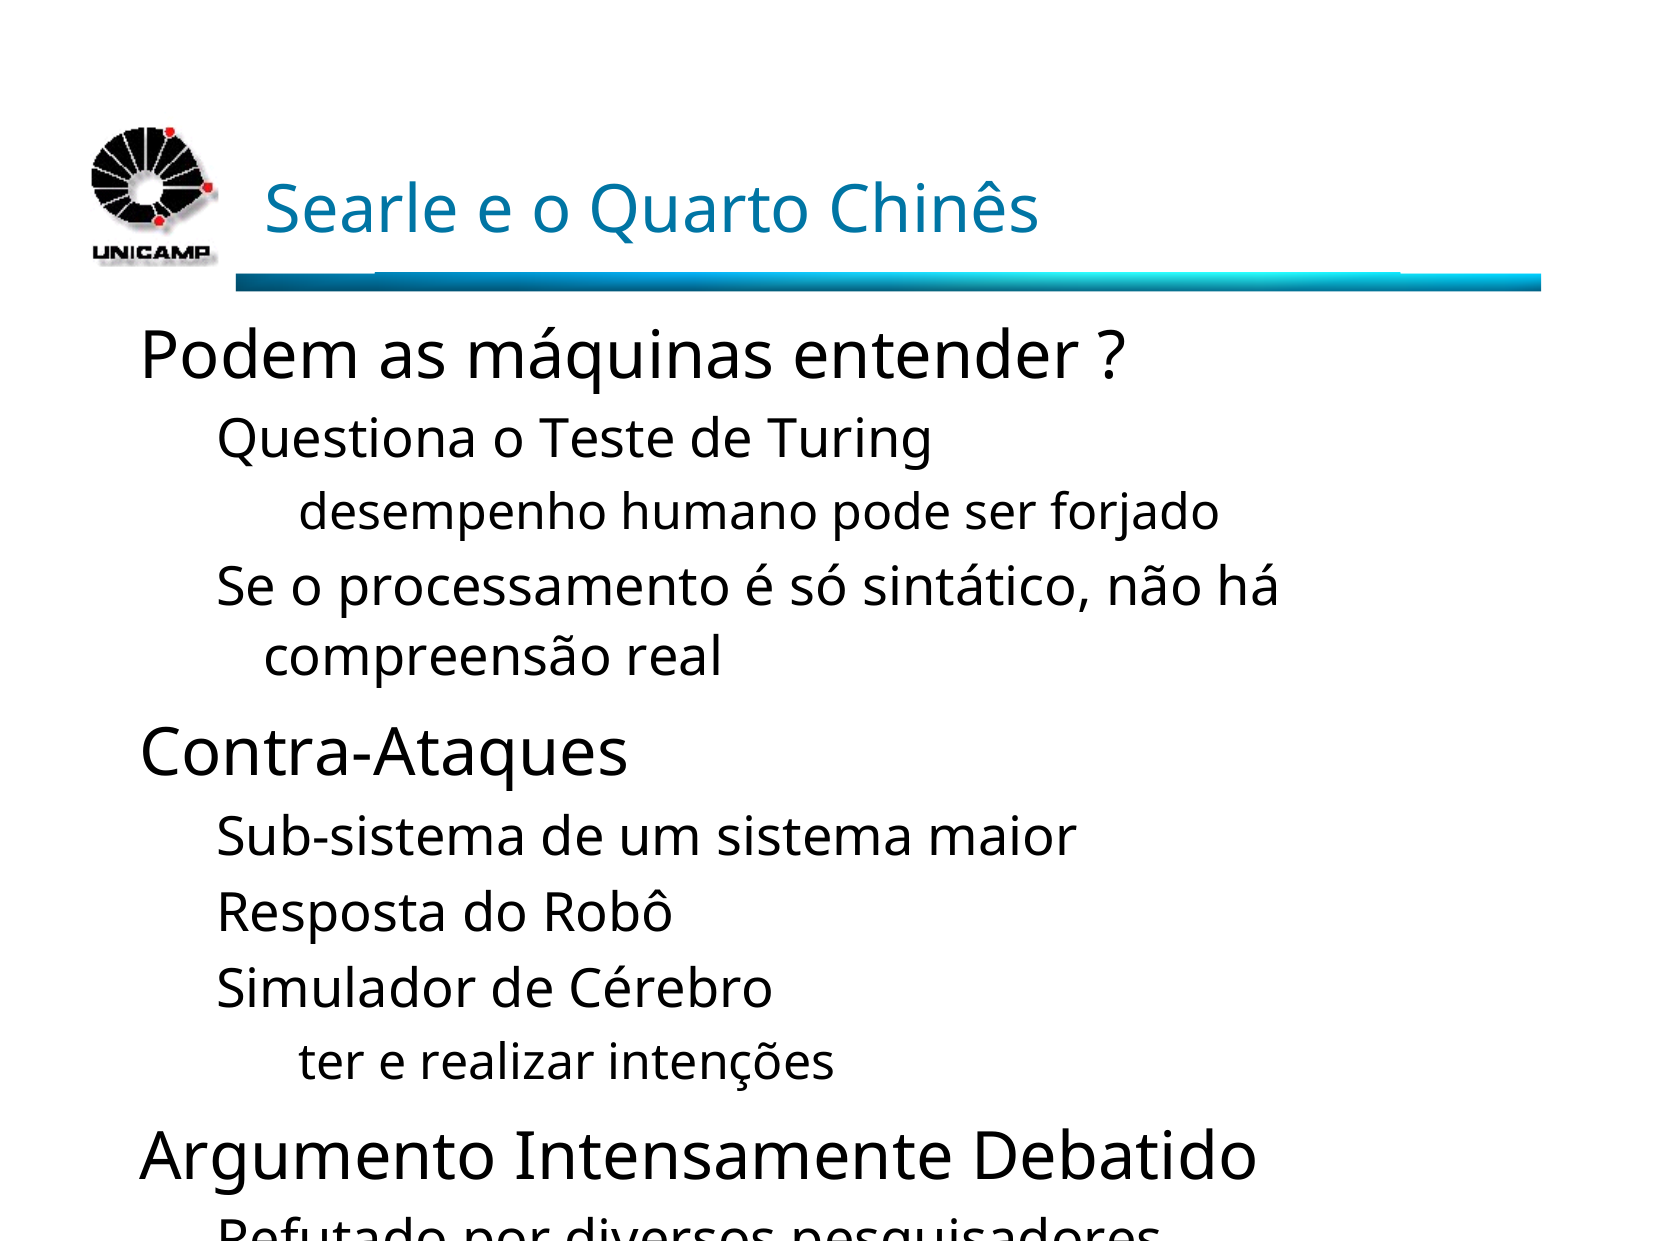

# Searle e o Quarto Chinês
Podem as máquinas entender ?
Questiona o Teste de Turing
desempenho humano pode ser forjado
Se o processamento é só sintático, não há compreensão real
Contra-Ataques
Sub-sistema de um sistema maior
Resposta do Robô
Simulador de Cérebro
ter e realizar intenções
Argumento Intensamente Debatido
Refutado por diversos pesquisadores